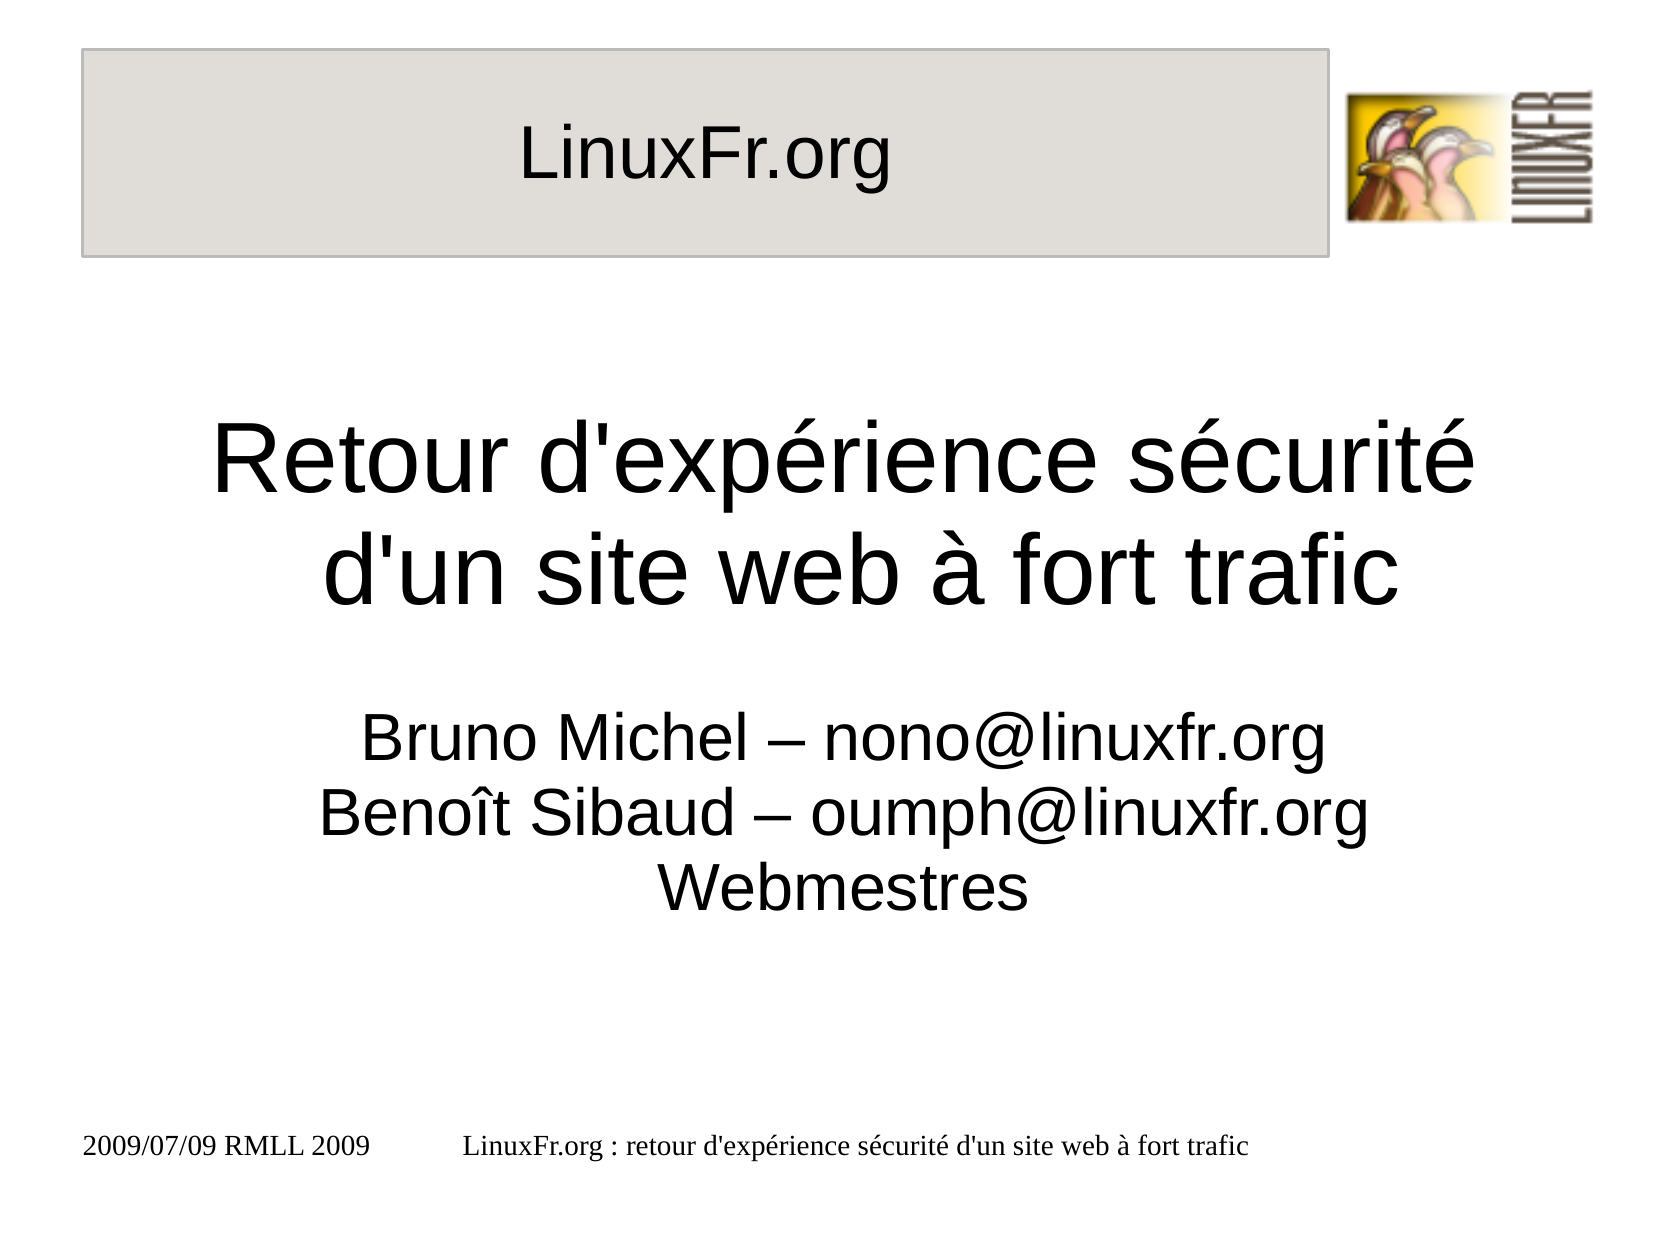

# LinuxFr.org
Retour d'expérience sécurité d'un site web à fort trafic
Bruno Michel – nono@linuxfr.org
Benoît Sibaud – oumph@linuxfr.org
Webmestres